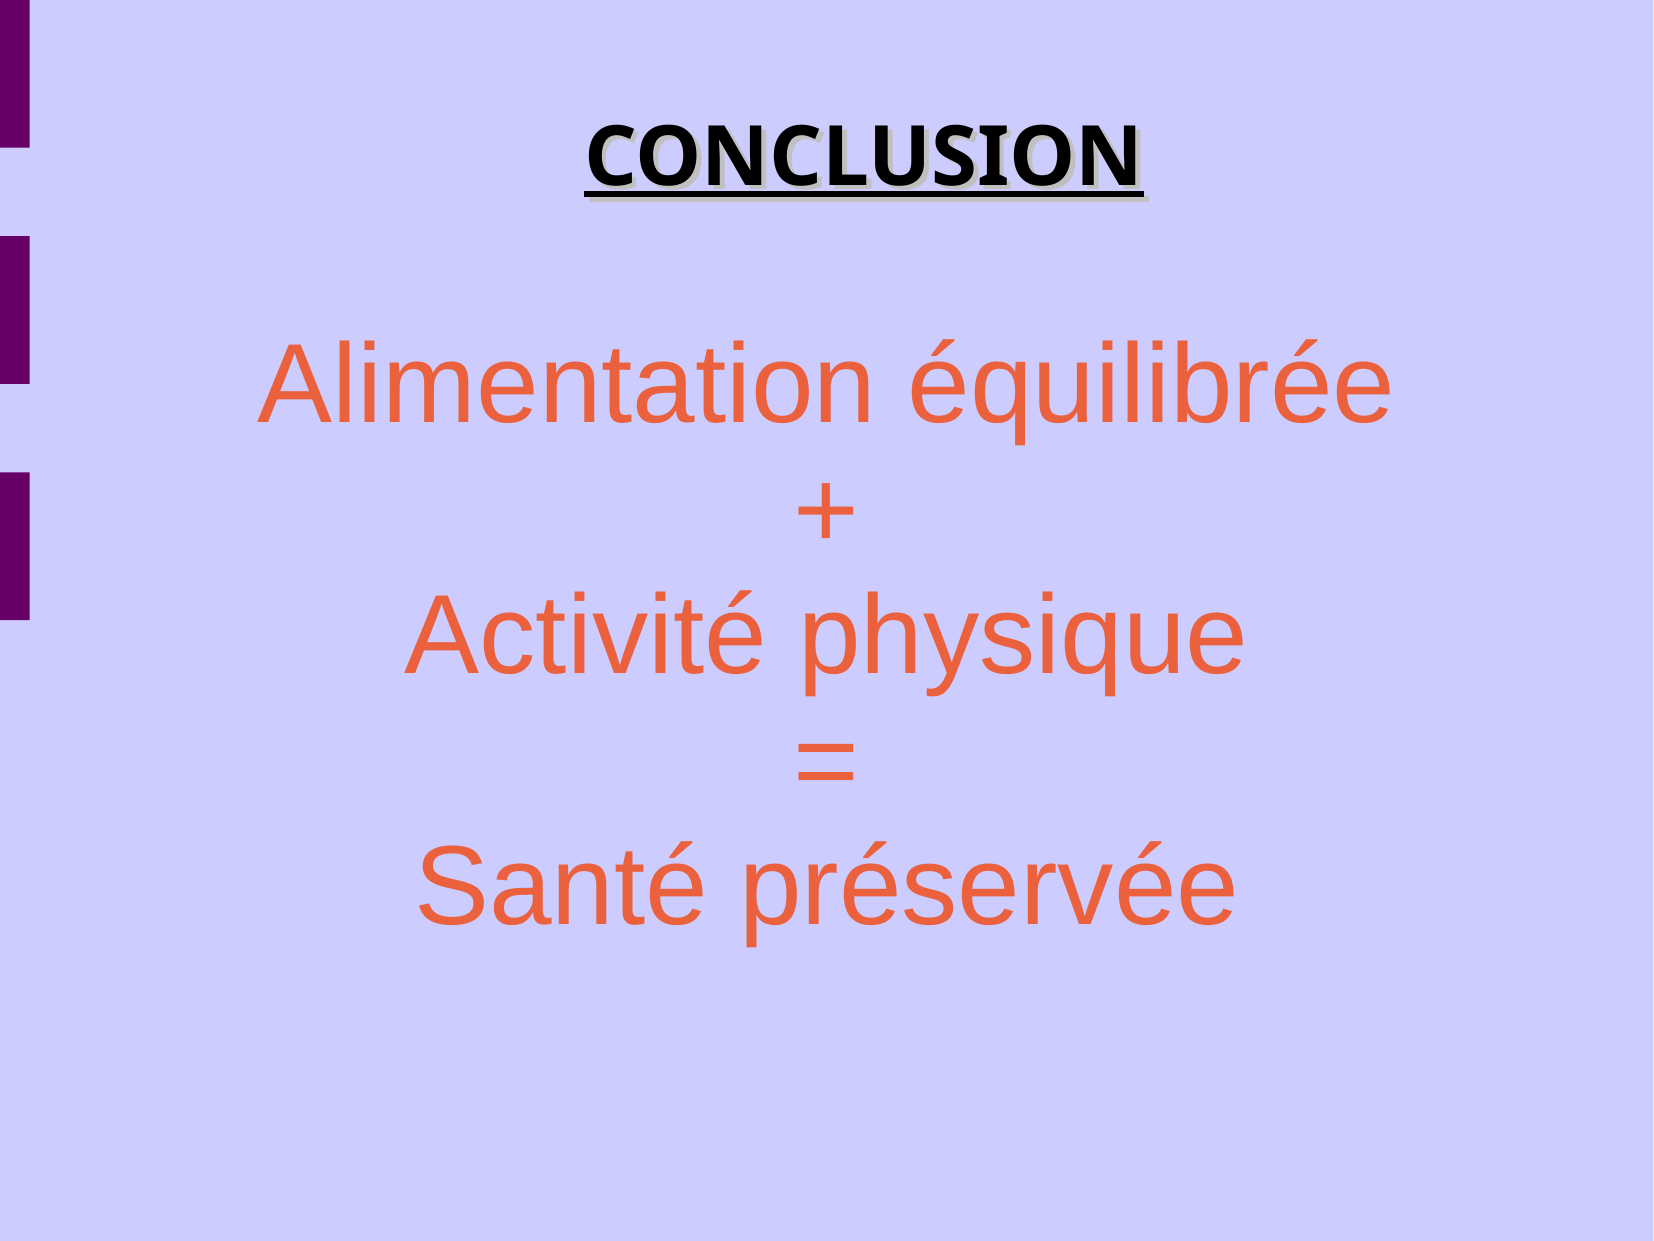

Alimentation équilibrée
+
Activité physique
=
Santé préservée
CONCLUSION